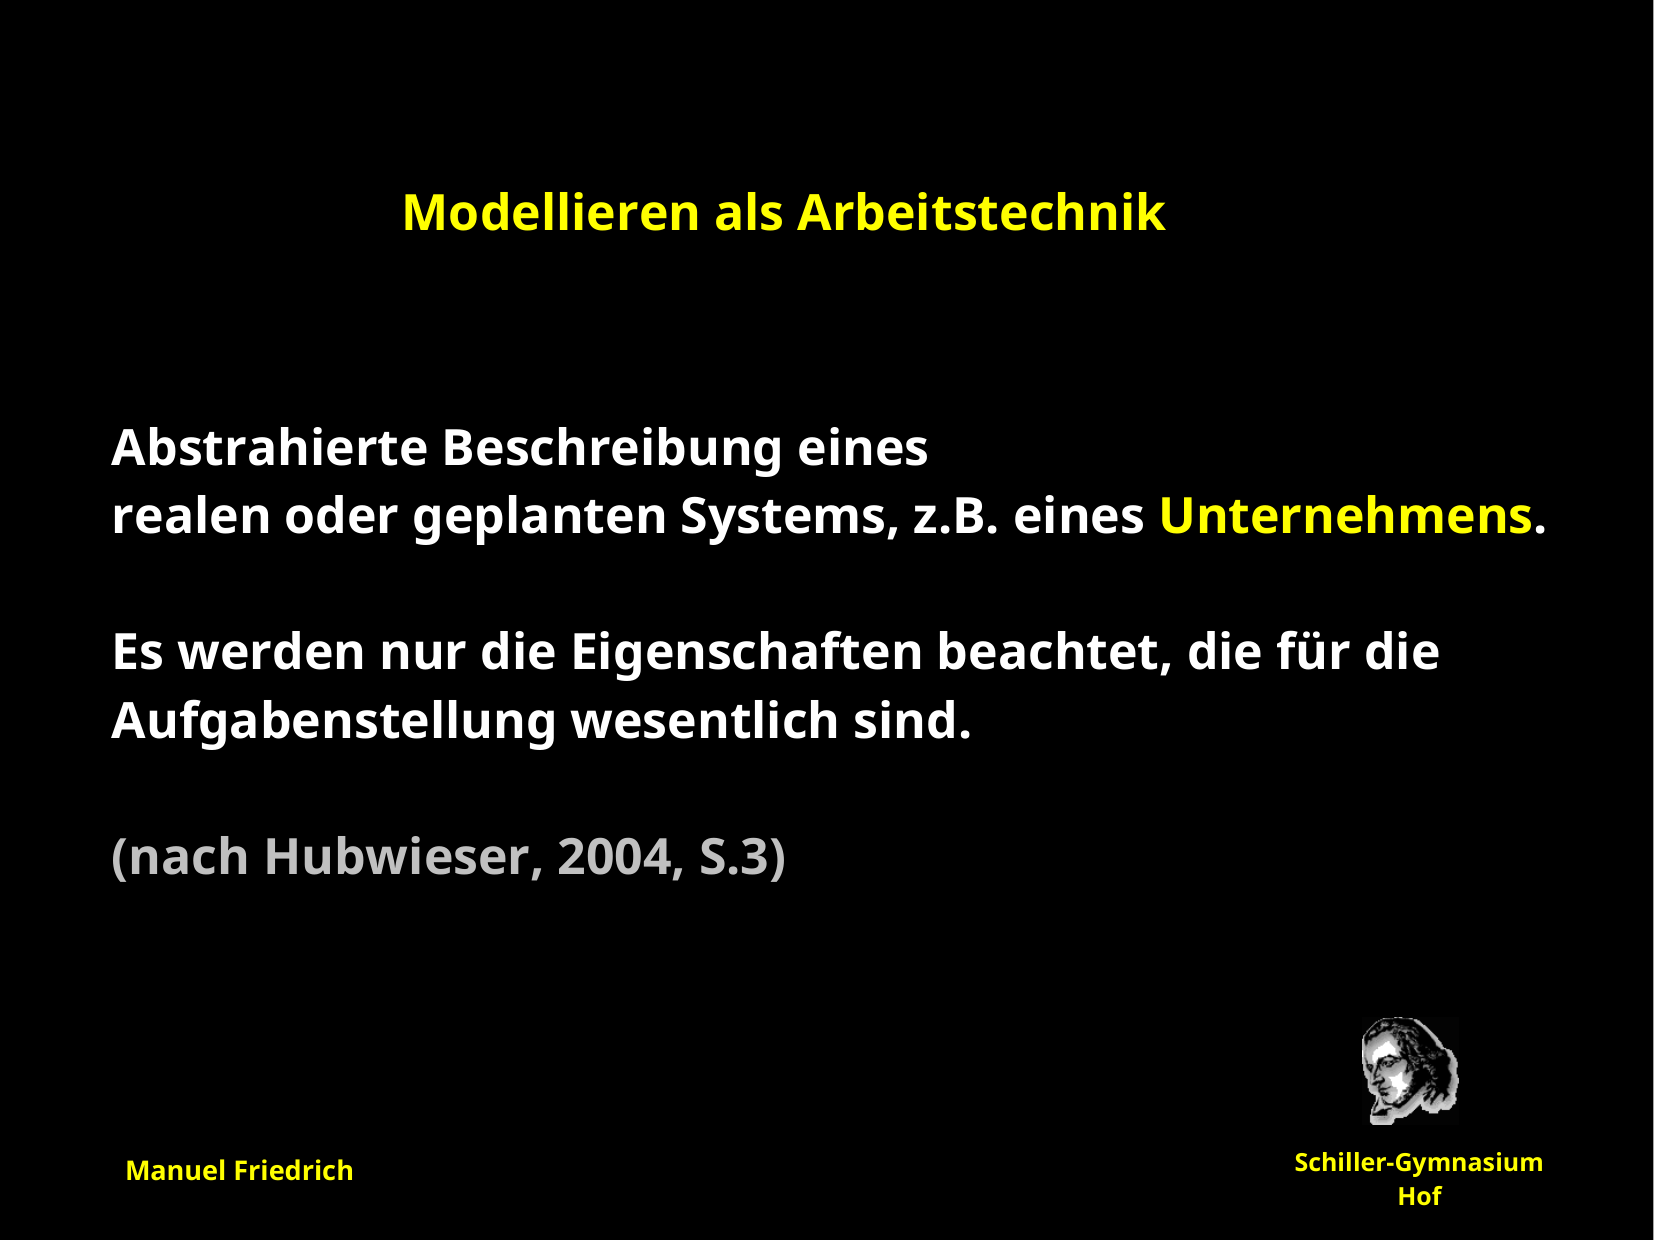

Modellieren als Arbeitstechnik
Abstrahierte Beschreibung eines
realen oder geplanten Systems, z.B. eines Unternehmens.
Es werden nur die Eigenschaften beachtet, die für die
Aufgabenstellung wesentlich sind.
(nach Hubwieser, 2004, S.3)
Schiller-Gymnasium
Hof
Manuel Friedrich